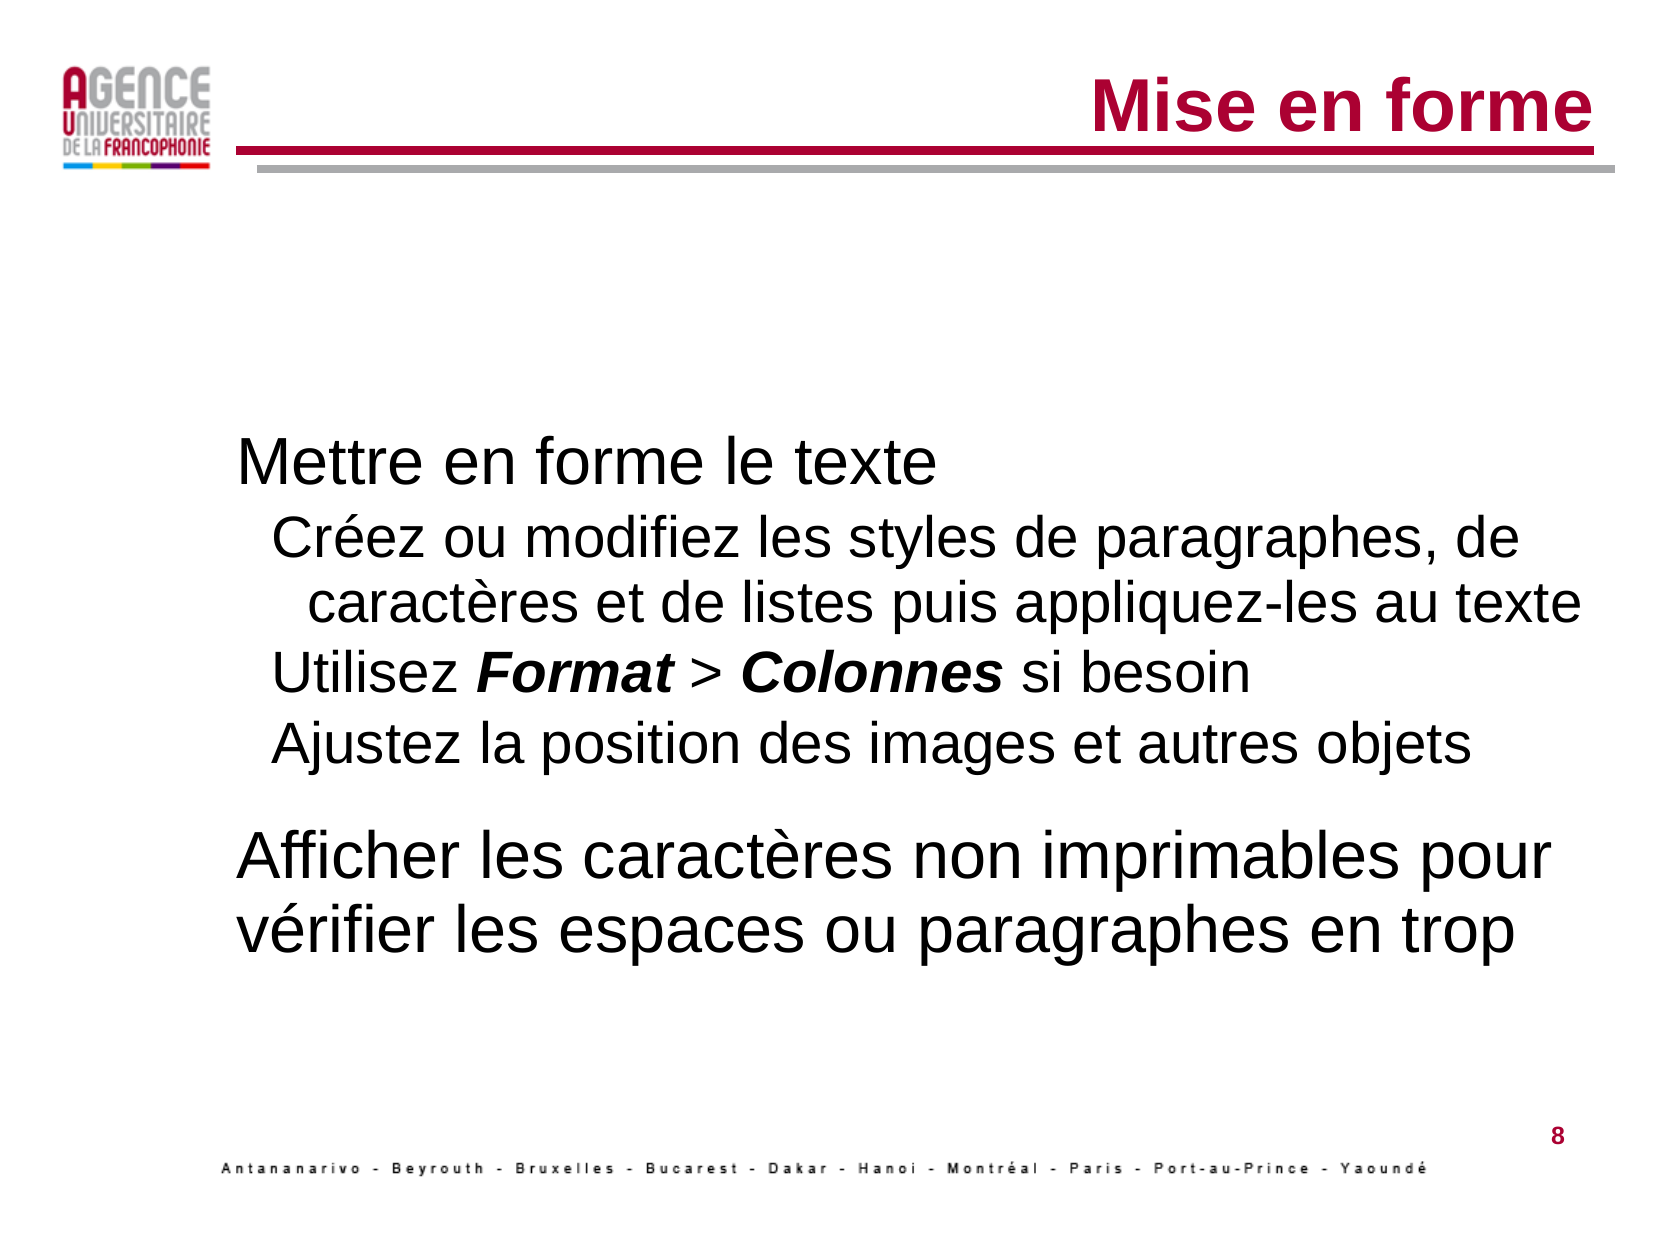

# Mise en forme
Mettre en forme le texte
Créez ou modifiez les styles de paragraphes, de caractères et de listes puis appliquez-les au texte
Utilisez Format > Colonnes si besoin
Ajustez la position des images et autres objets
Afficher les caractères non imprimables pour vérifier les espaces ou paragraphes en trop
8